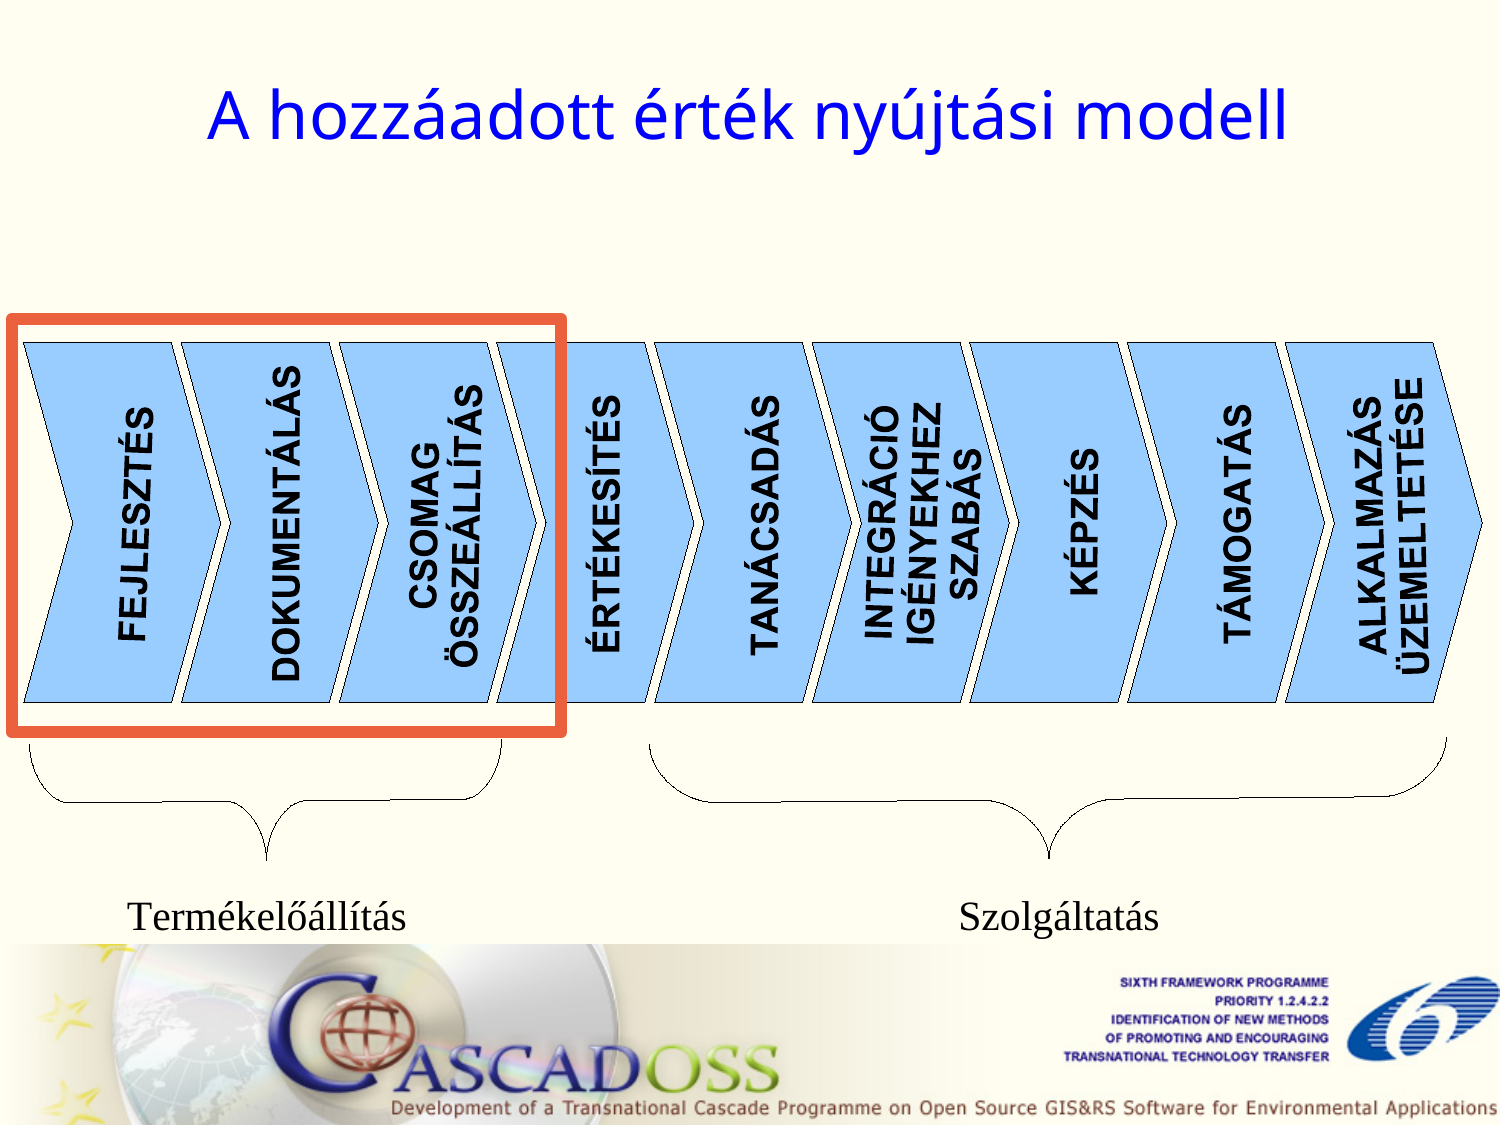

# A hozzáadott érték nyújtási modell
Termékelőállítás
Szolgáltatás